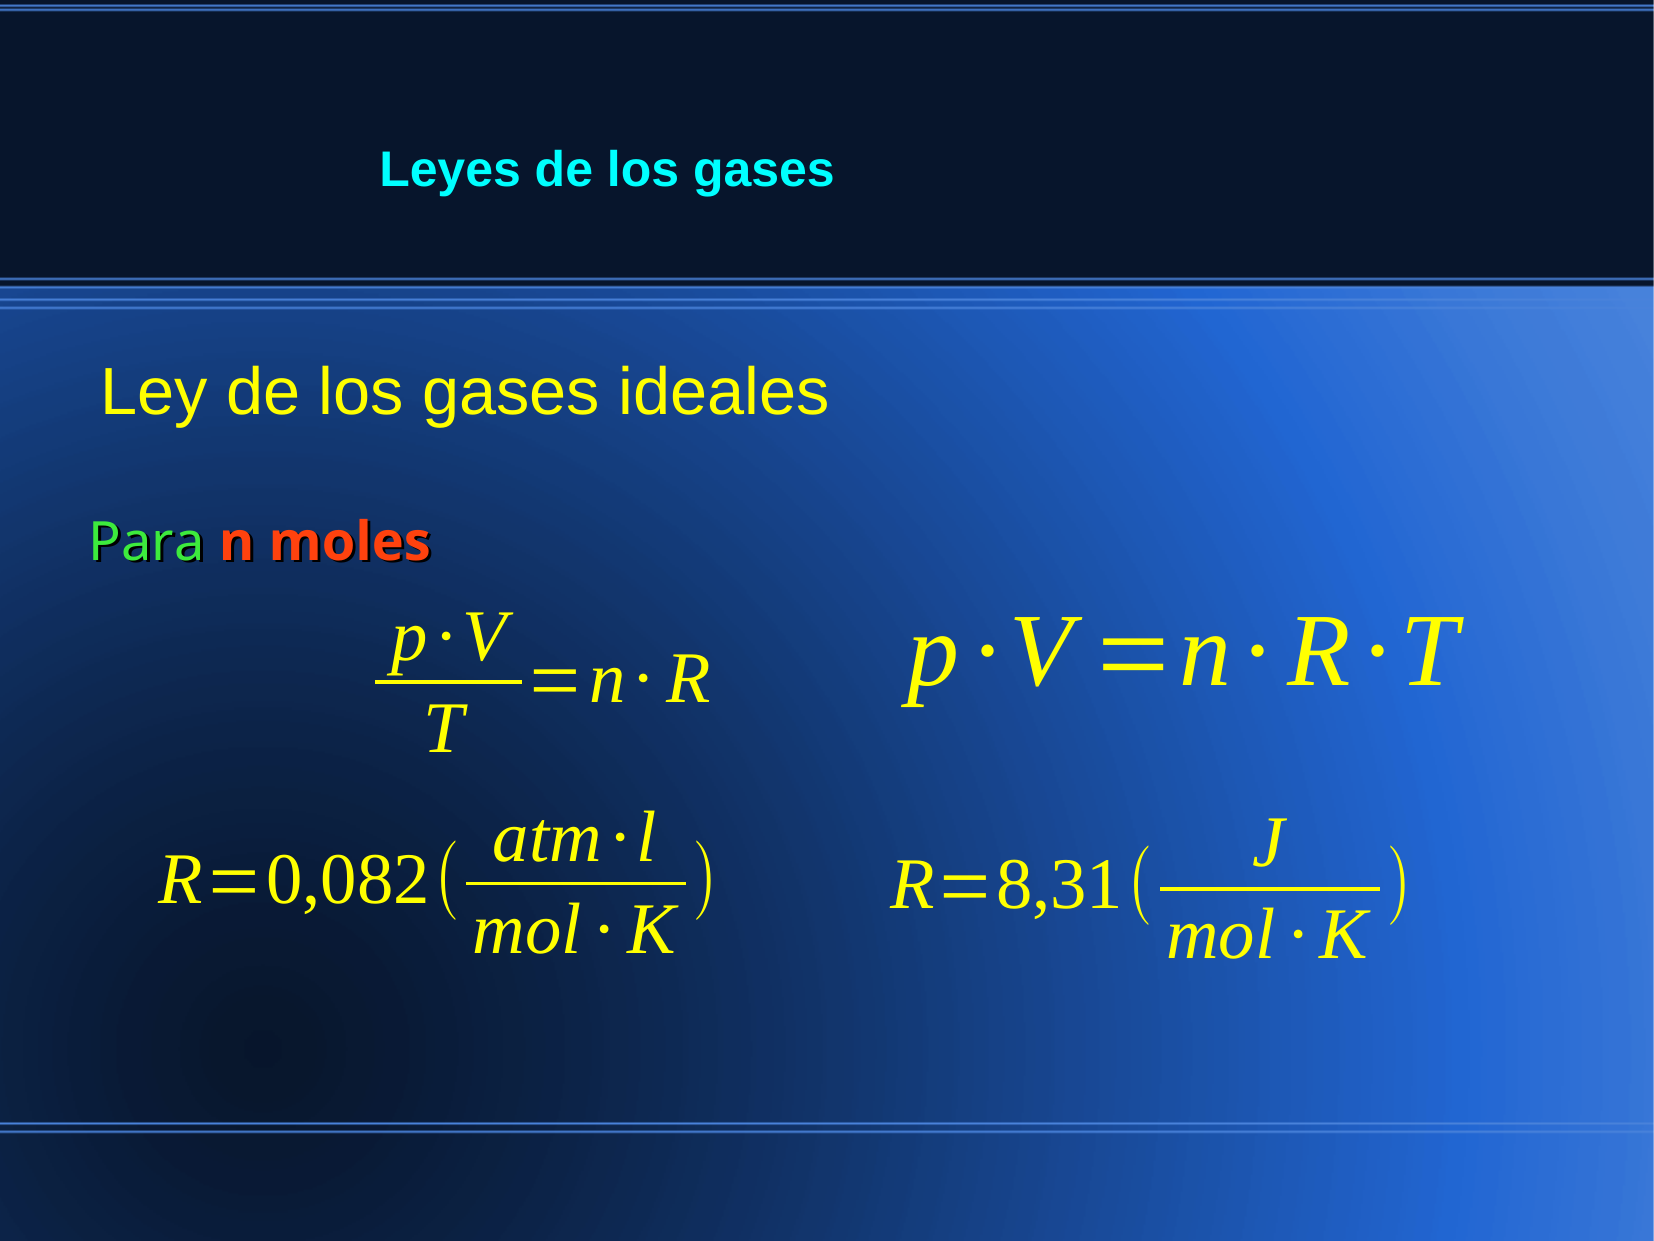

# Leyes de los gases
Ley de los gases ideales
Para n moles